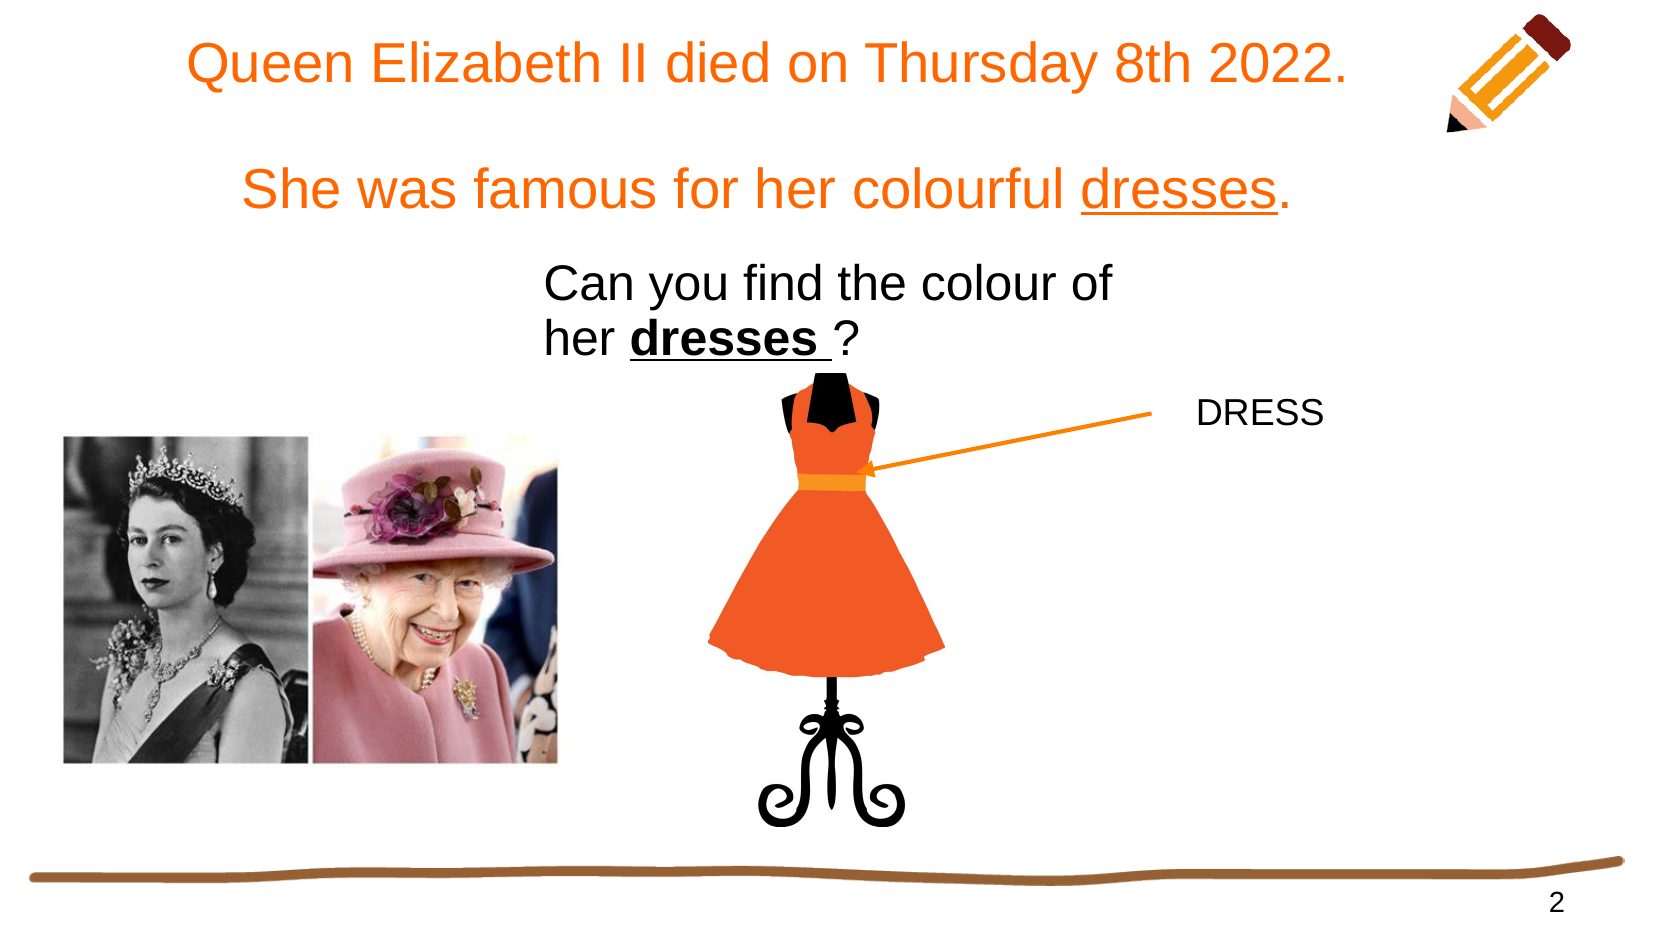

# Queen Elizabeth II died on Thursday 8th 2022. She was famous for her colourful dresses.
Can you find the colour of her dresses ?
DRESS
2